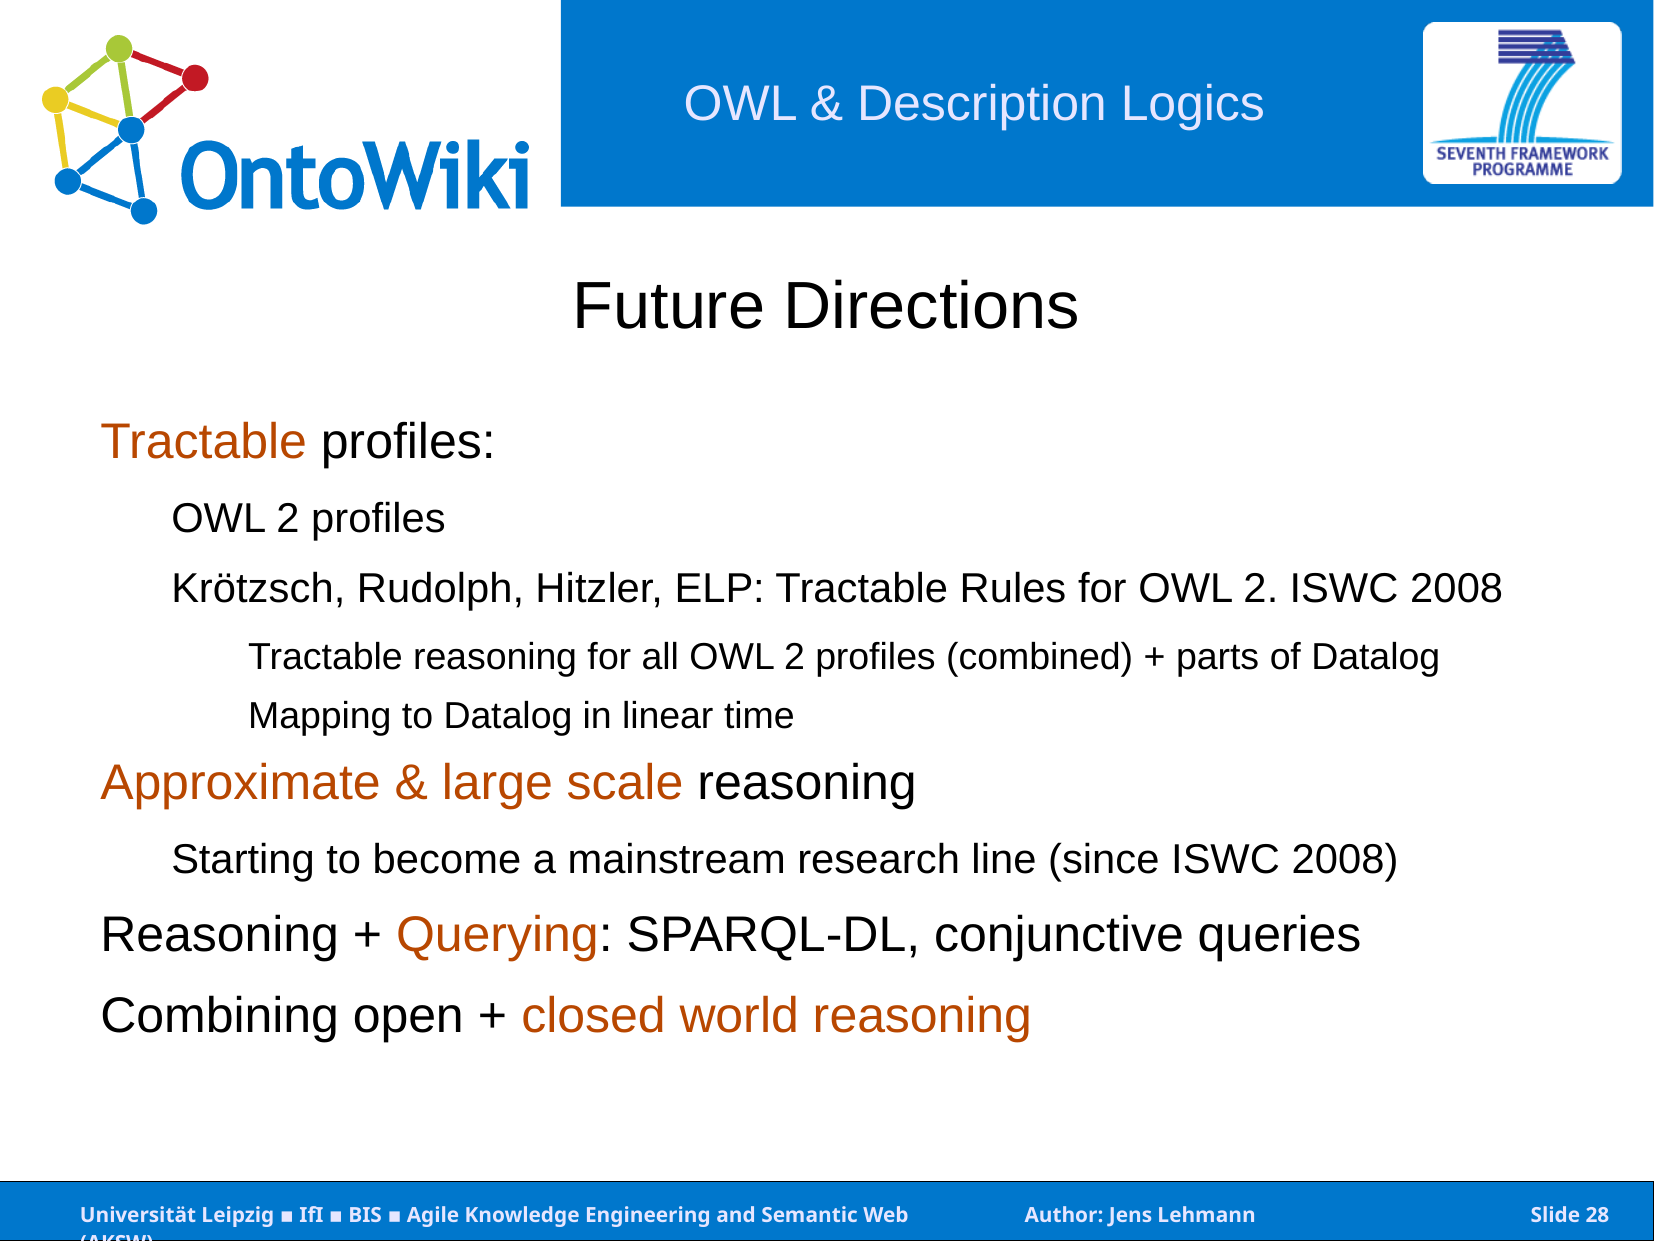

# Future Directions
Tractable profiles:
OWL 2 profiles
Krötzsch, Rudolph, Hitzler, ELP: Tractable Rules for OWL 2. ISWC 2008
Tractable reasoning for all OWL 2 profiles (combined) + parts of Datalog
Mapping to Datalog in linear time
Approximate & large scale reasoning
Starting to become a mainstream research line (since ISWC 2008)
Reasoning + Querying: SPARQL-DL, conjunctive queries
Combining open + closed world reasoning